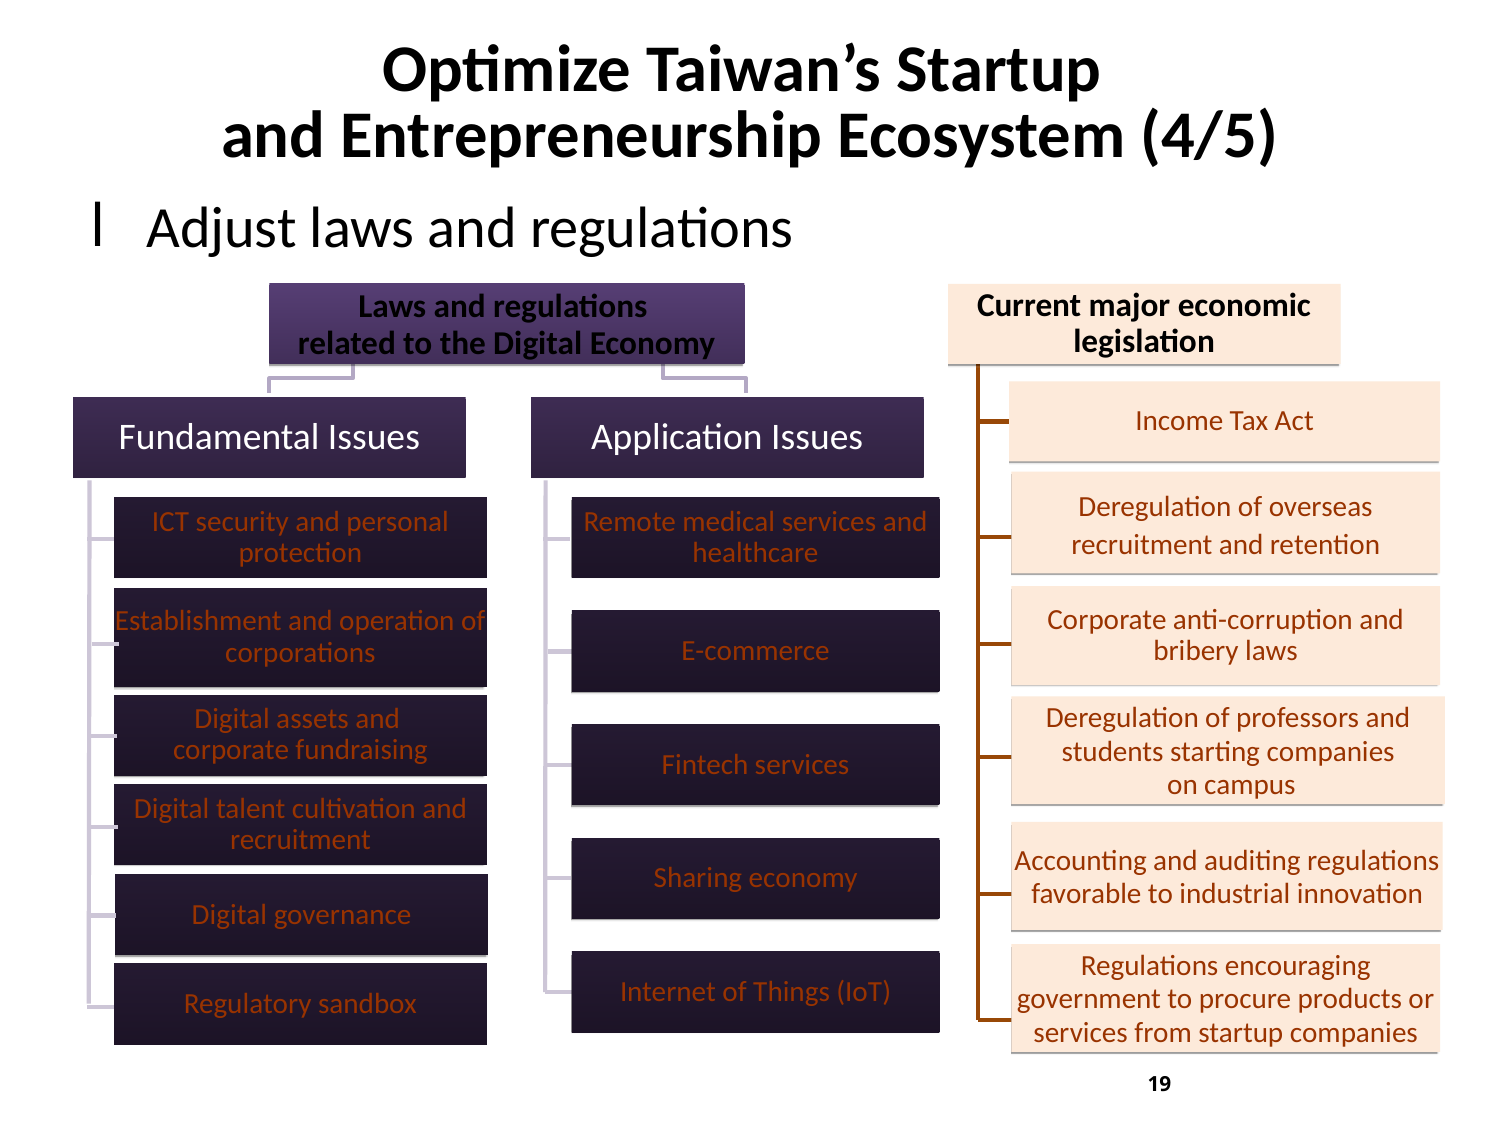

Optimize Taiwan’s Startup
and Entrepreneurship Ecosystem (4/5)
# Adjust laws and regulations
Laws and regulations
related to the Digital Economy
Fundamental Issues
Application Issues
ICT security and personal protection
Remote medical services and healthcare
Establishment and operation of corporations
E-commerce
Digital assets and
corporate fundraising
Fintech services
Digital talent cultivation and recruitment
Sharing economy
Digital governance
Internet of Things (IoT)
Regulatory sandbox
Current major economic legislation
Income Tax Act
Deregulation of overseas recruitment and retention
Corporate anti-corruption and bribery laws
Deregulation of professors and students starting companies
 on campus
Accounting and auditing regulations favorable to industrial innovation
Regulations encouraging government to procure products or services from startup companies
19